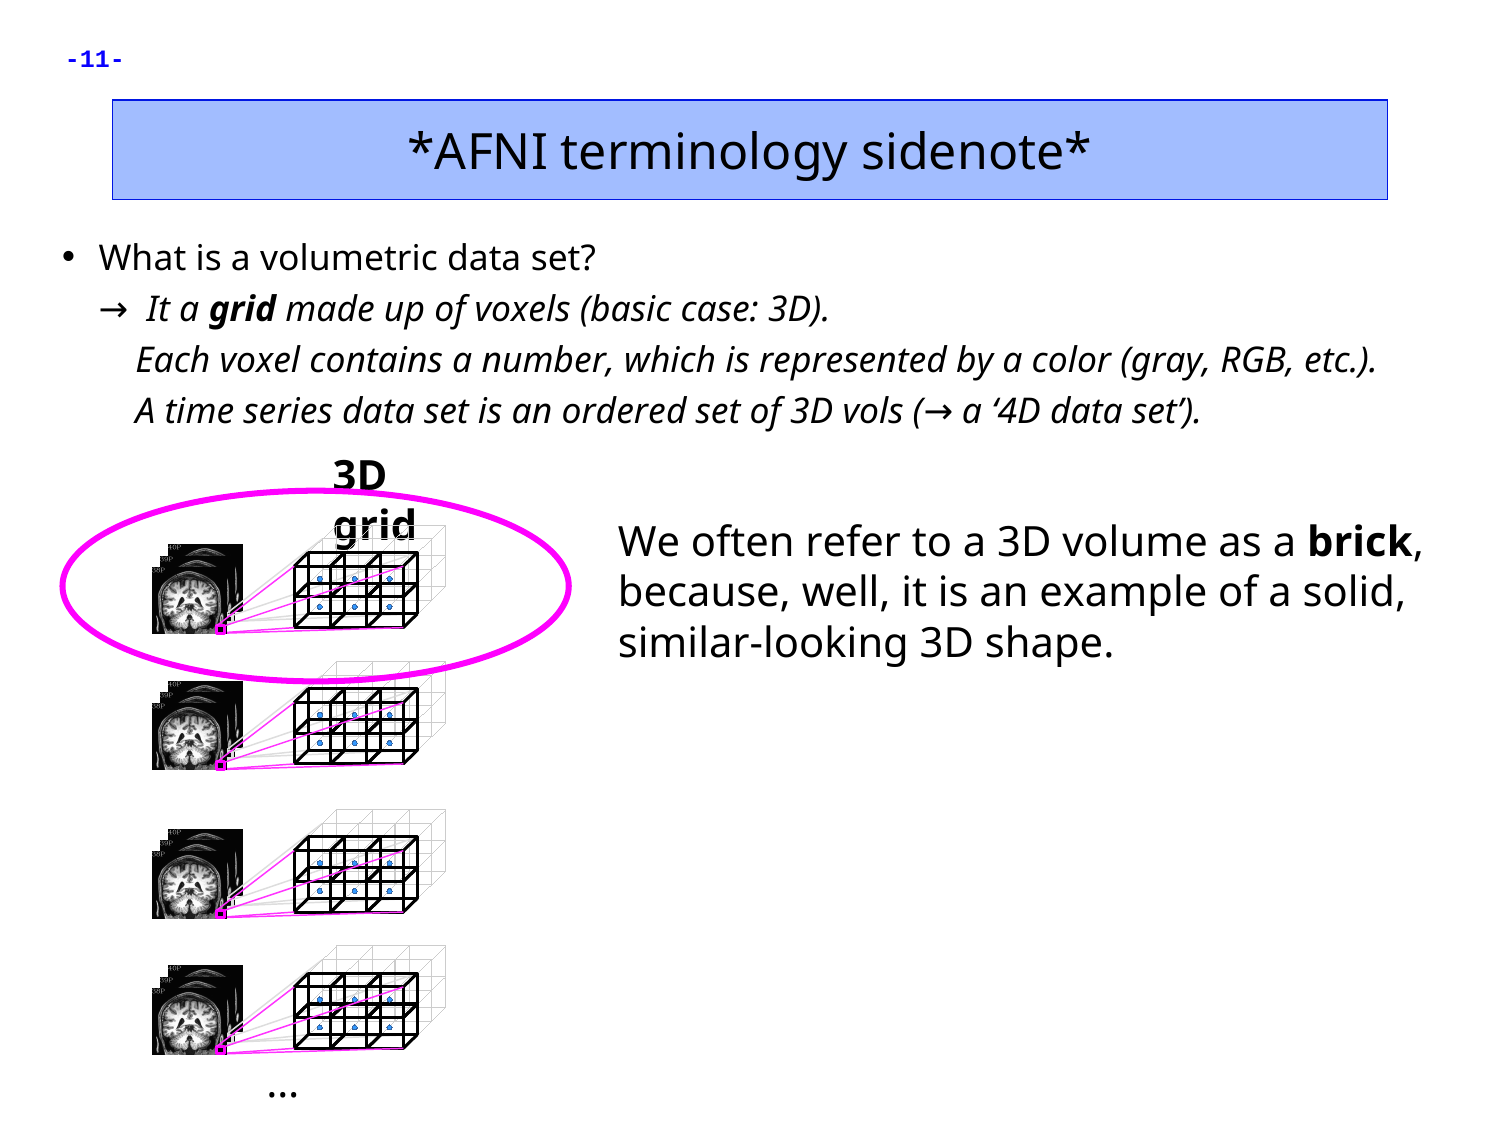

*AFNI terminology sidenote*
What is a volumetric data set?
→ It a grid made up of voxels (basic case: 3D).
 Each voxel contains a number, which is represented by a color (gray, RGB, etc.).
 A time series data set is an ordered set of 3D vols (→ a ‘4D data set’).
3D grid
We often refer to a 3D volume as a brick, because, well, it is an example of a solid, similar-looking 3D shape.
…